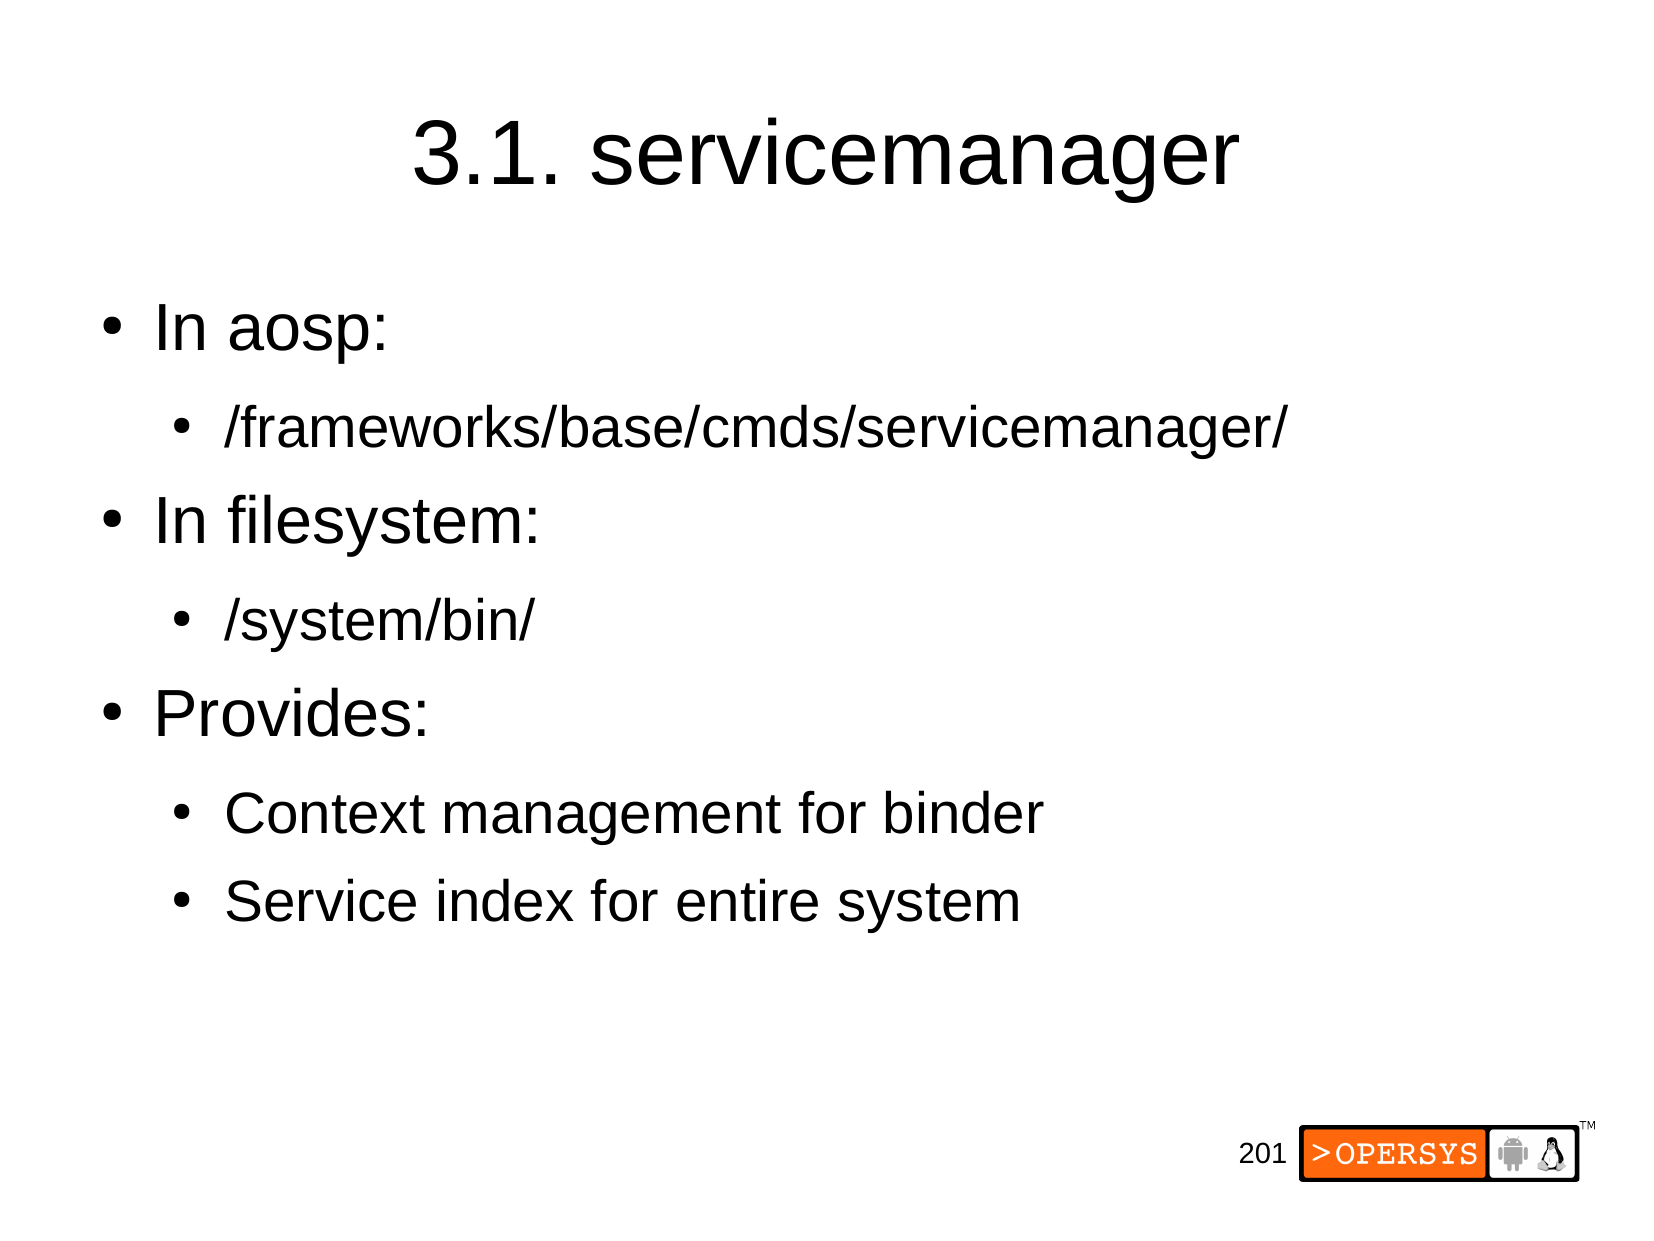

# 3.1. servicemanager
In aosp:
/frameworks/base/cmds/servicemanager/
In filesystem:
/system/bin/
Provides:
Context management for binder
Service index for entire system